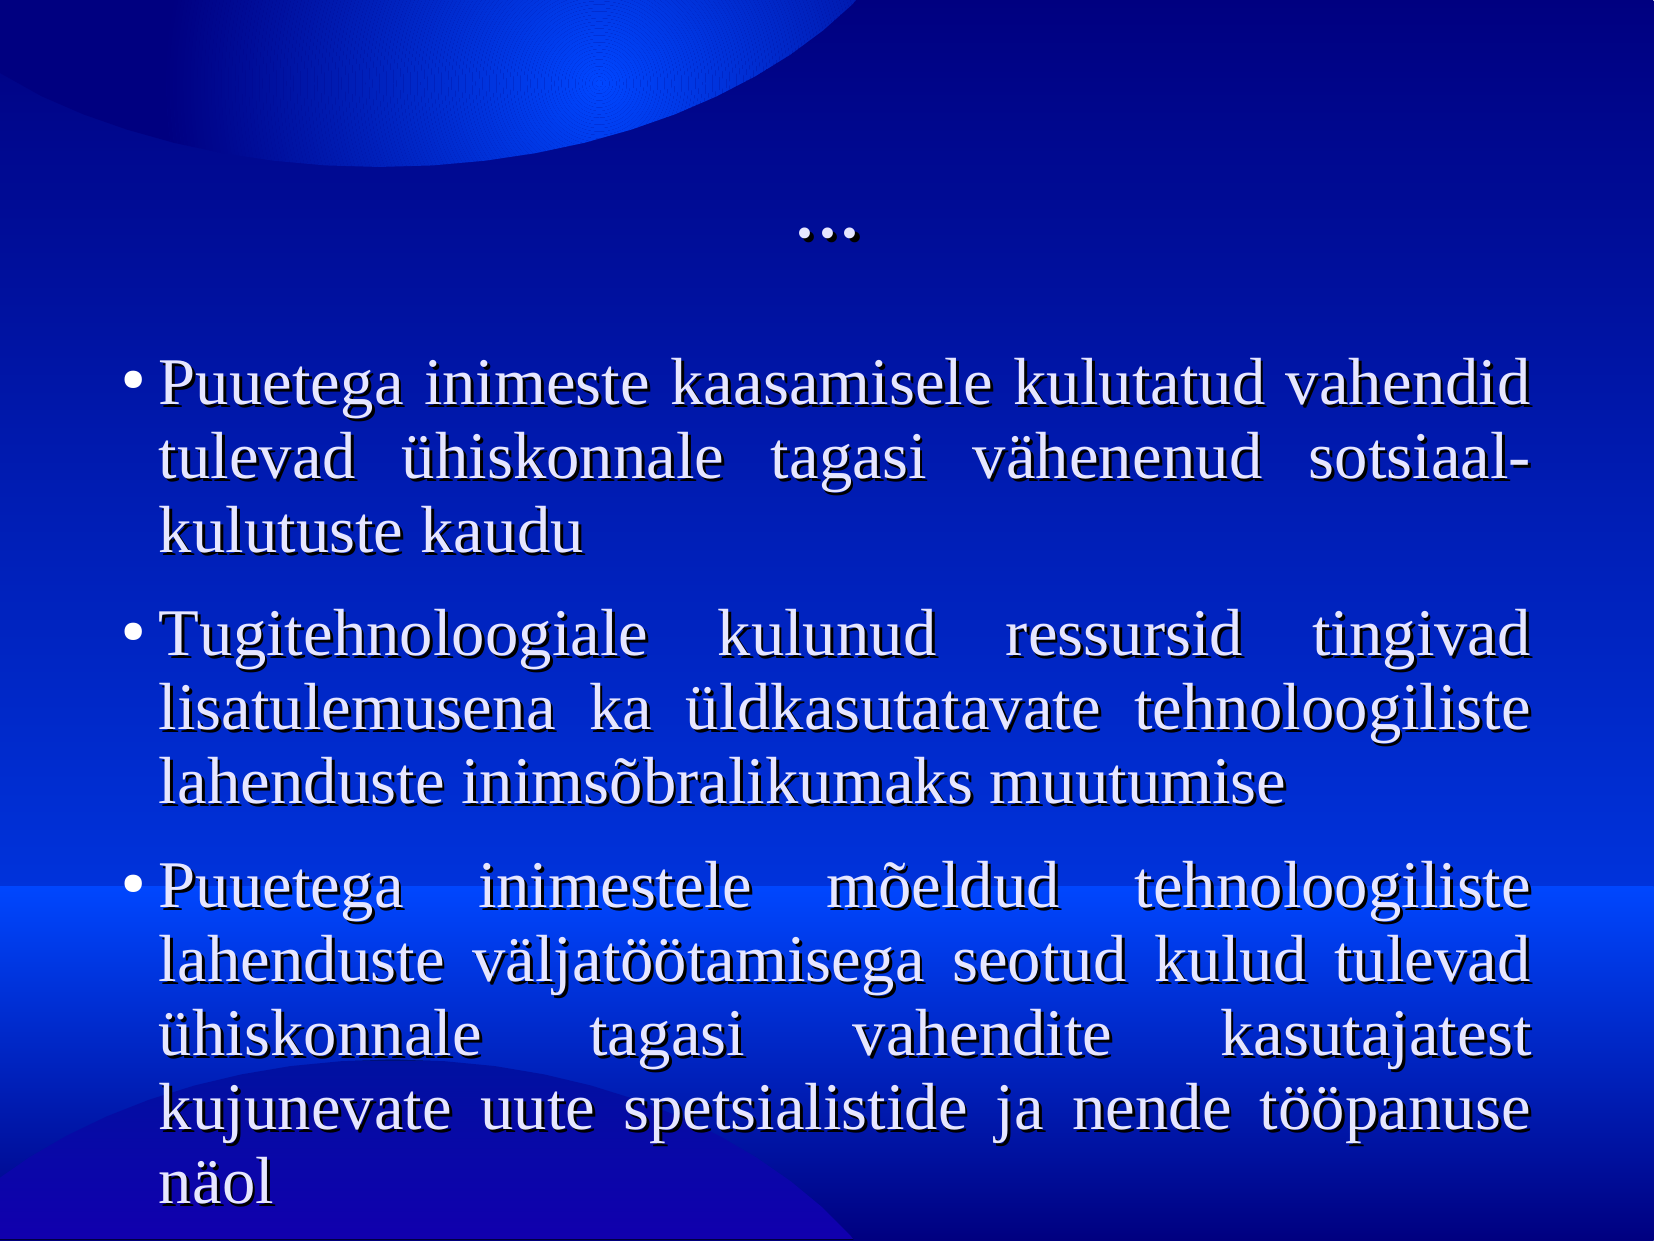

# ...
Puuetega inimeste kaasamisele kulutatud vahendid tulevad ühiskonnale tagasi vähenenud sotsiaal-kulutuste kaudu
Tugitehnoloogiale kulunud ressursid tingivad lisatulemusena ka üldkasutatavate tehnoloogiliste lahenduste inimsõbralikumaks muutumise
Puuetega inimestele mõeldud tehnoloogiliste lahenduste väljatöötamisega seotud kulud tulevad ühiskonnale tagasi vahendite kasutajatest kujunevate uute spetsialistide ja nende tööpanuse näol